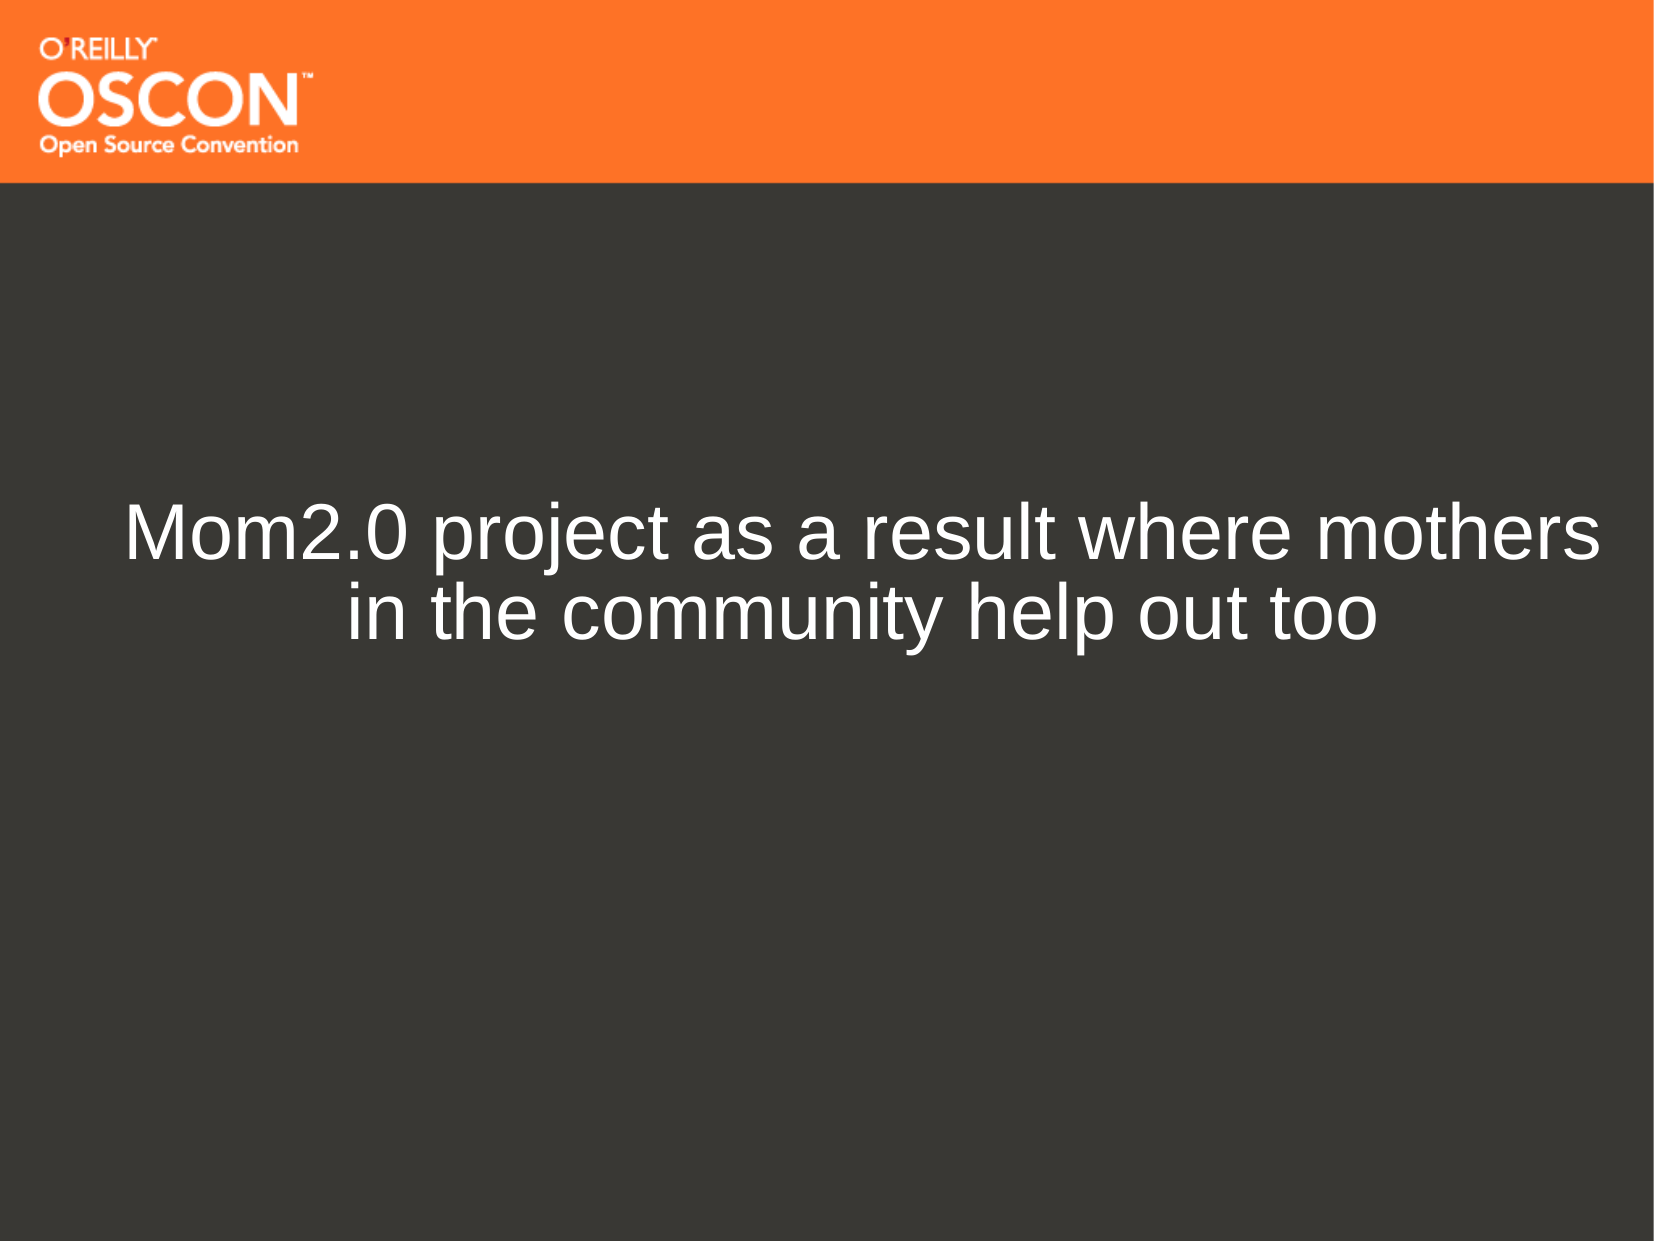

#
Mom2.0 project as a result where mothers in the community help out too